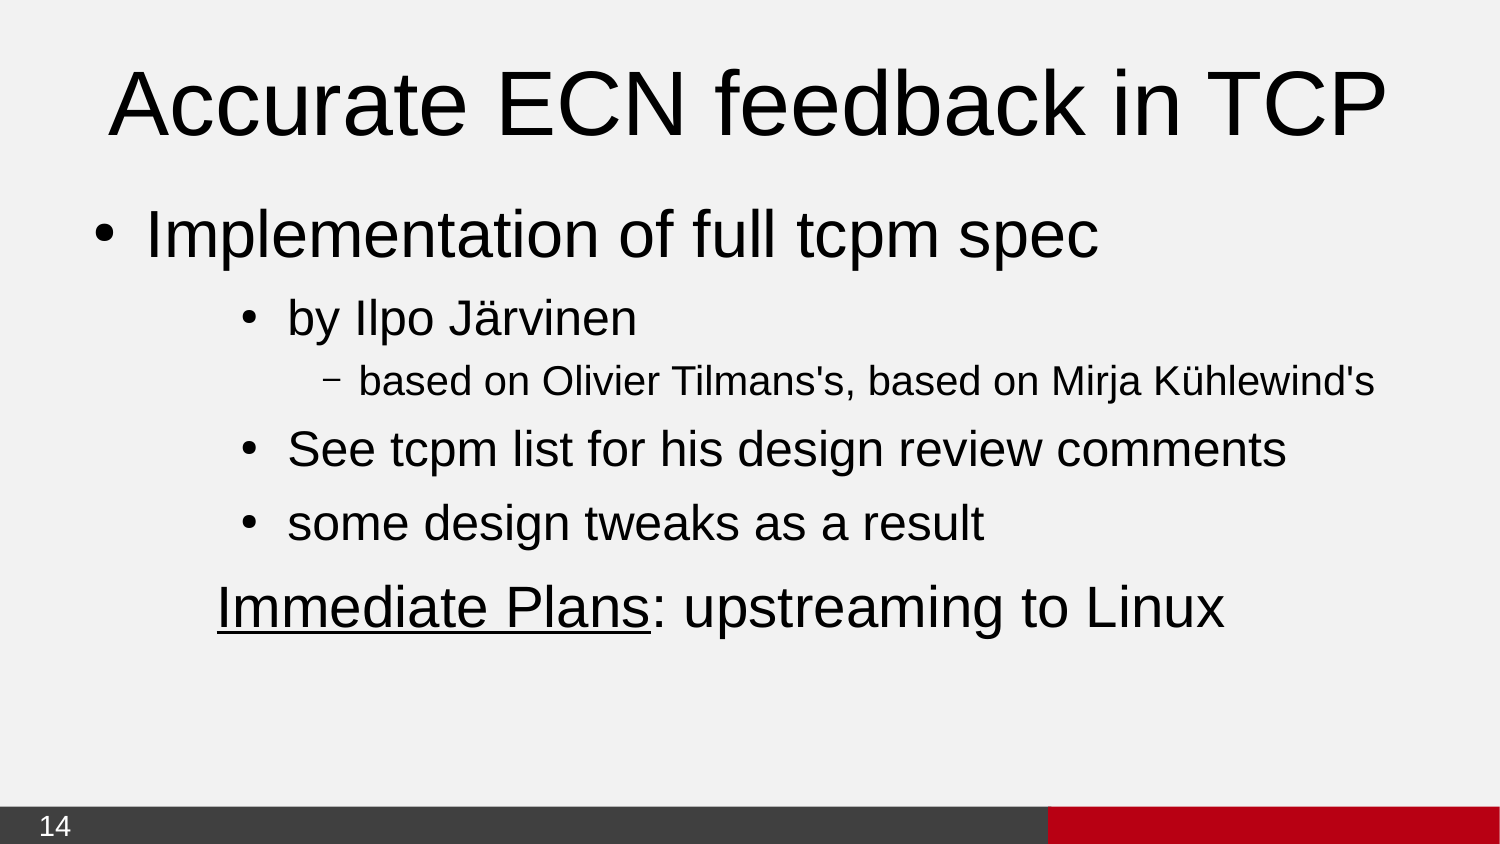

# Accurate ECN feedback in TCP
Implementation of full tcpm spec
by Ilpo Järvinen
based on Olivier Tilmans's, based on Mirja Kühlewind's
See tcpm list for his design review comments
some design tweaks as a result
Immediate Plans: upstreaming to Linux
14